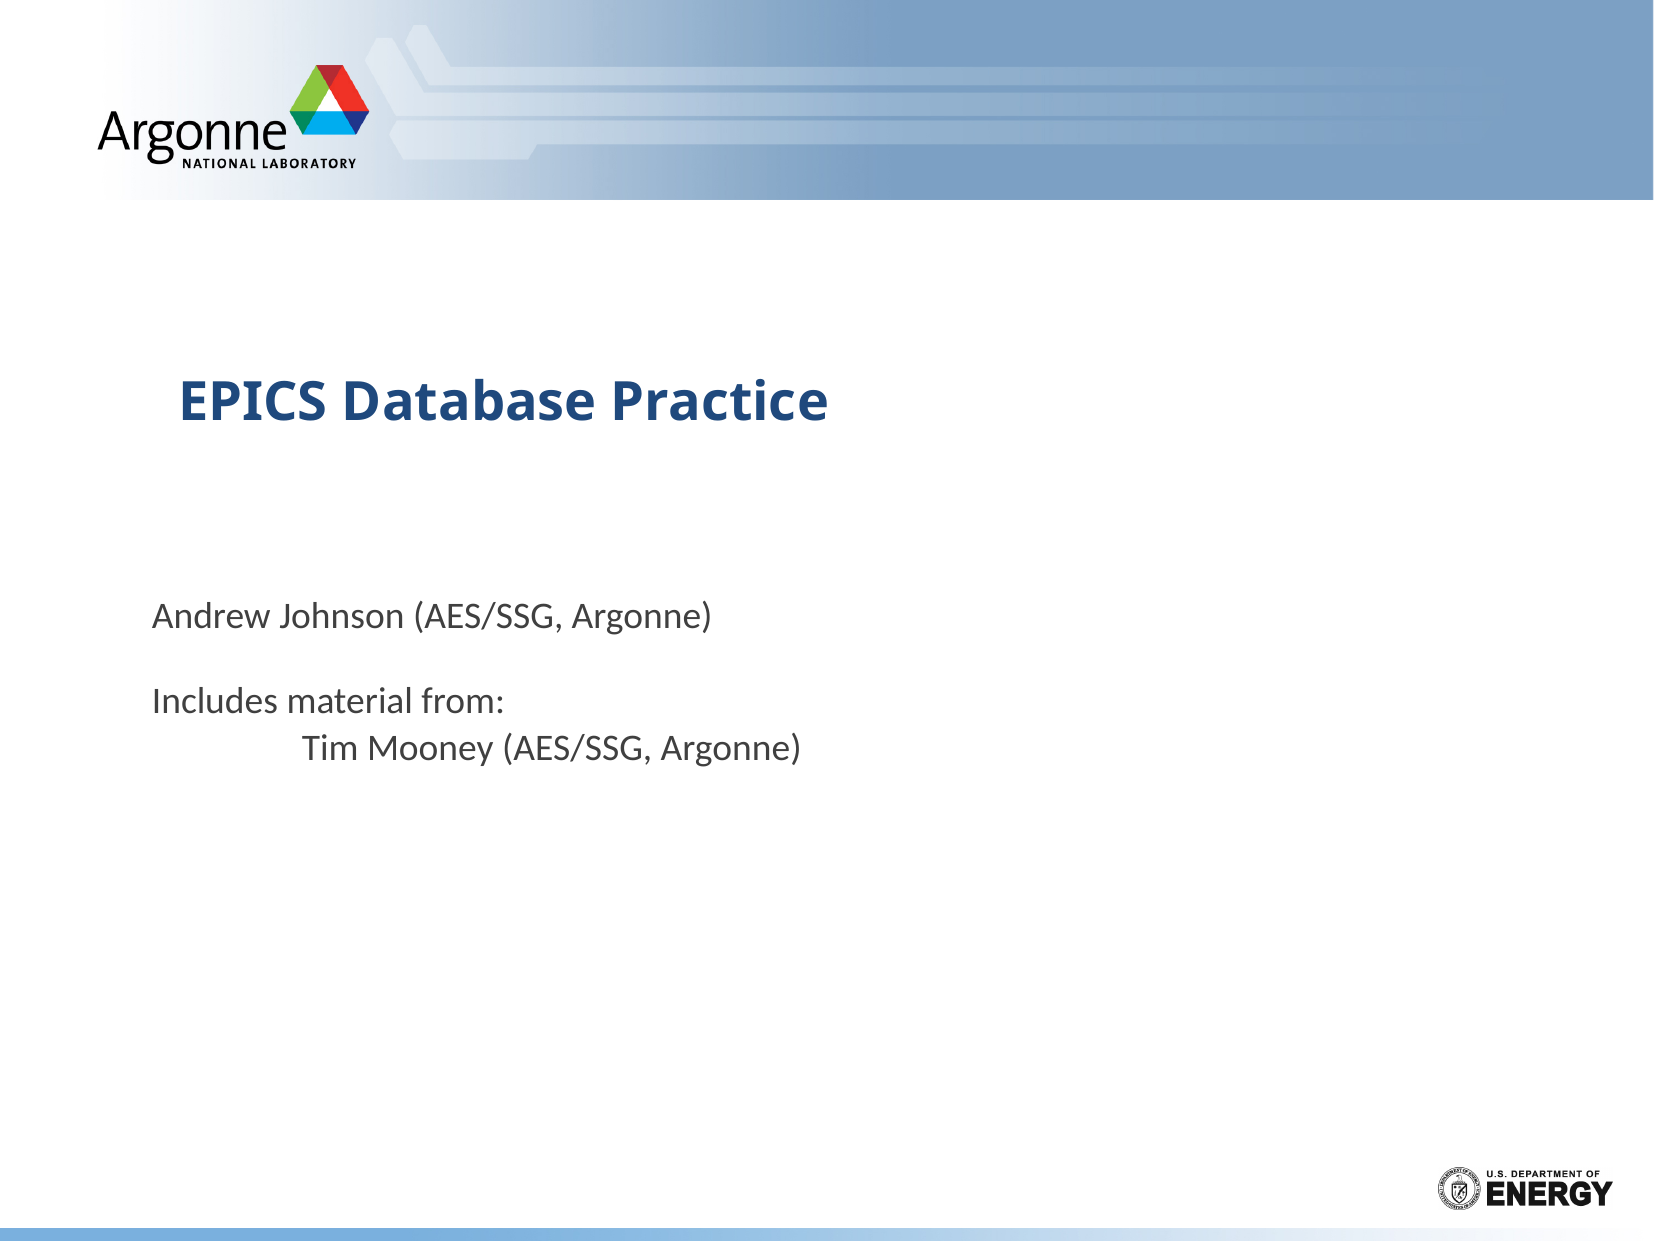

# EPICS Database Practice
Andrew Johnson (AES/SSG, Argonne)
Includes material from:
	Tim Mooney (AES/SSG, Argonne)